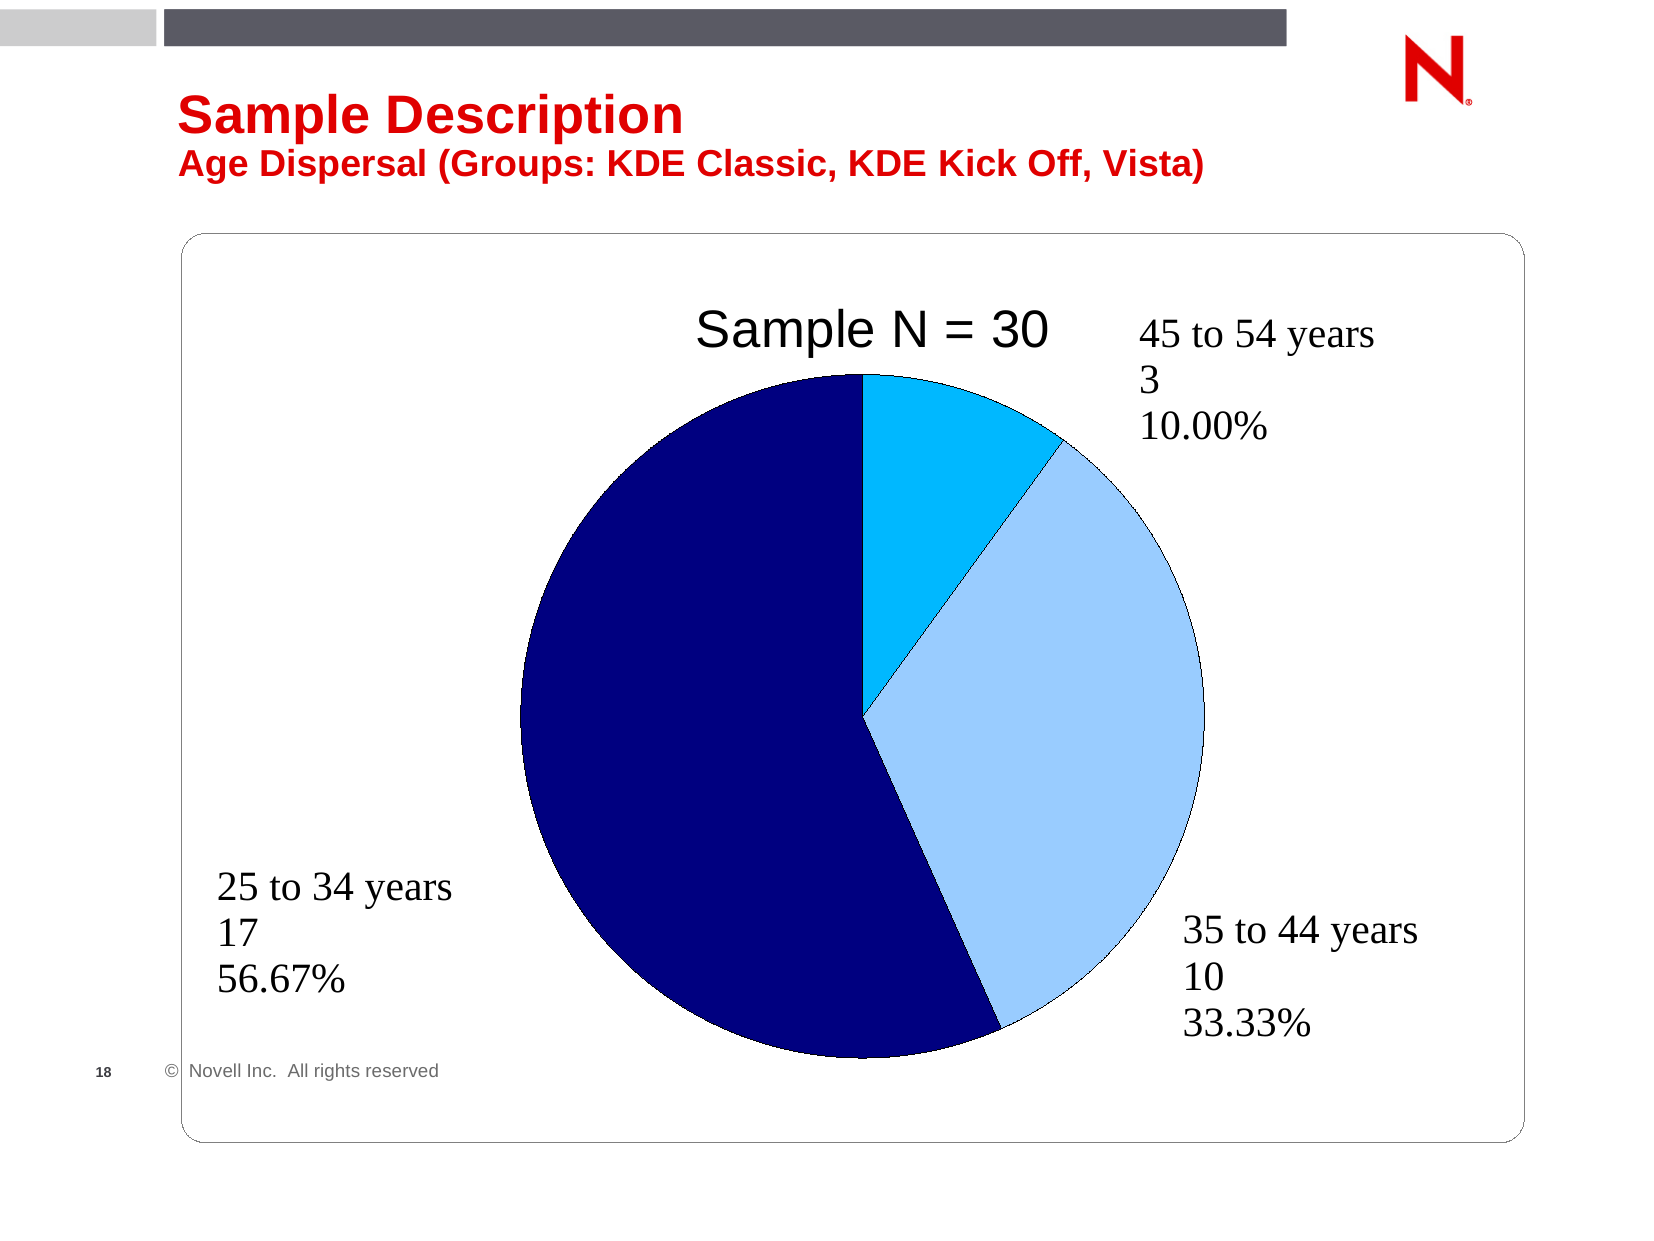

# Sample Description Age Dispersal (Groups: KDE Classic, KDE Kick Off, Vista)
### Chart: Sample N = 30
| Category | Zeile 24 |
|---|---|
| 25 bis 34 Jahre | 17.0 |
| 35 bis 44 Jahre | 10.0 |
| 45 bis 54 Jahre | 3.0 |45 to 54 years
3
10.00%
25 to 34 years
17
56.67%
35 to 44 years
10
33.33%